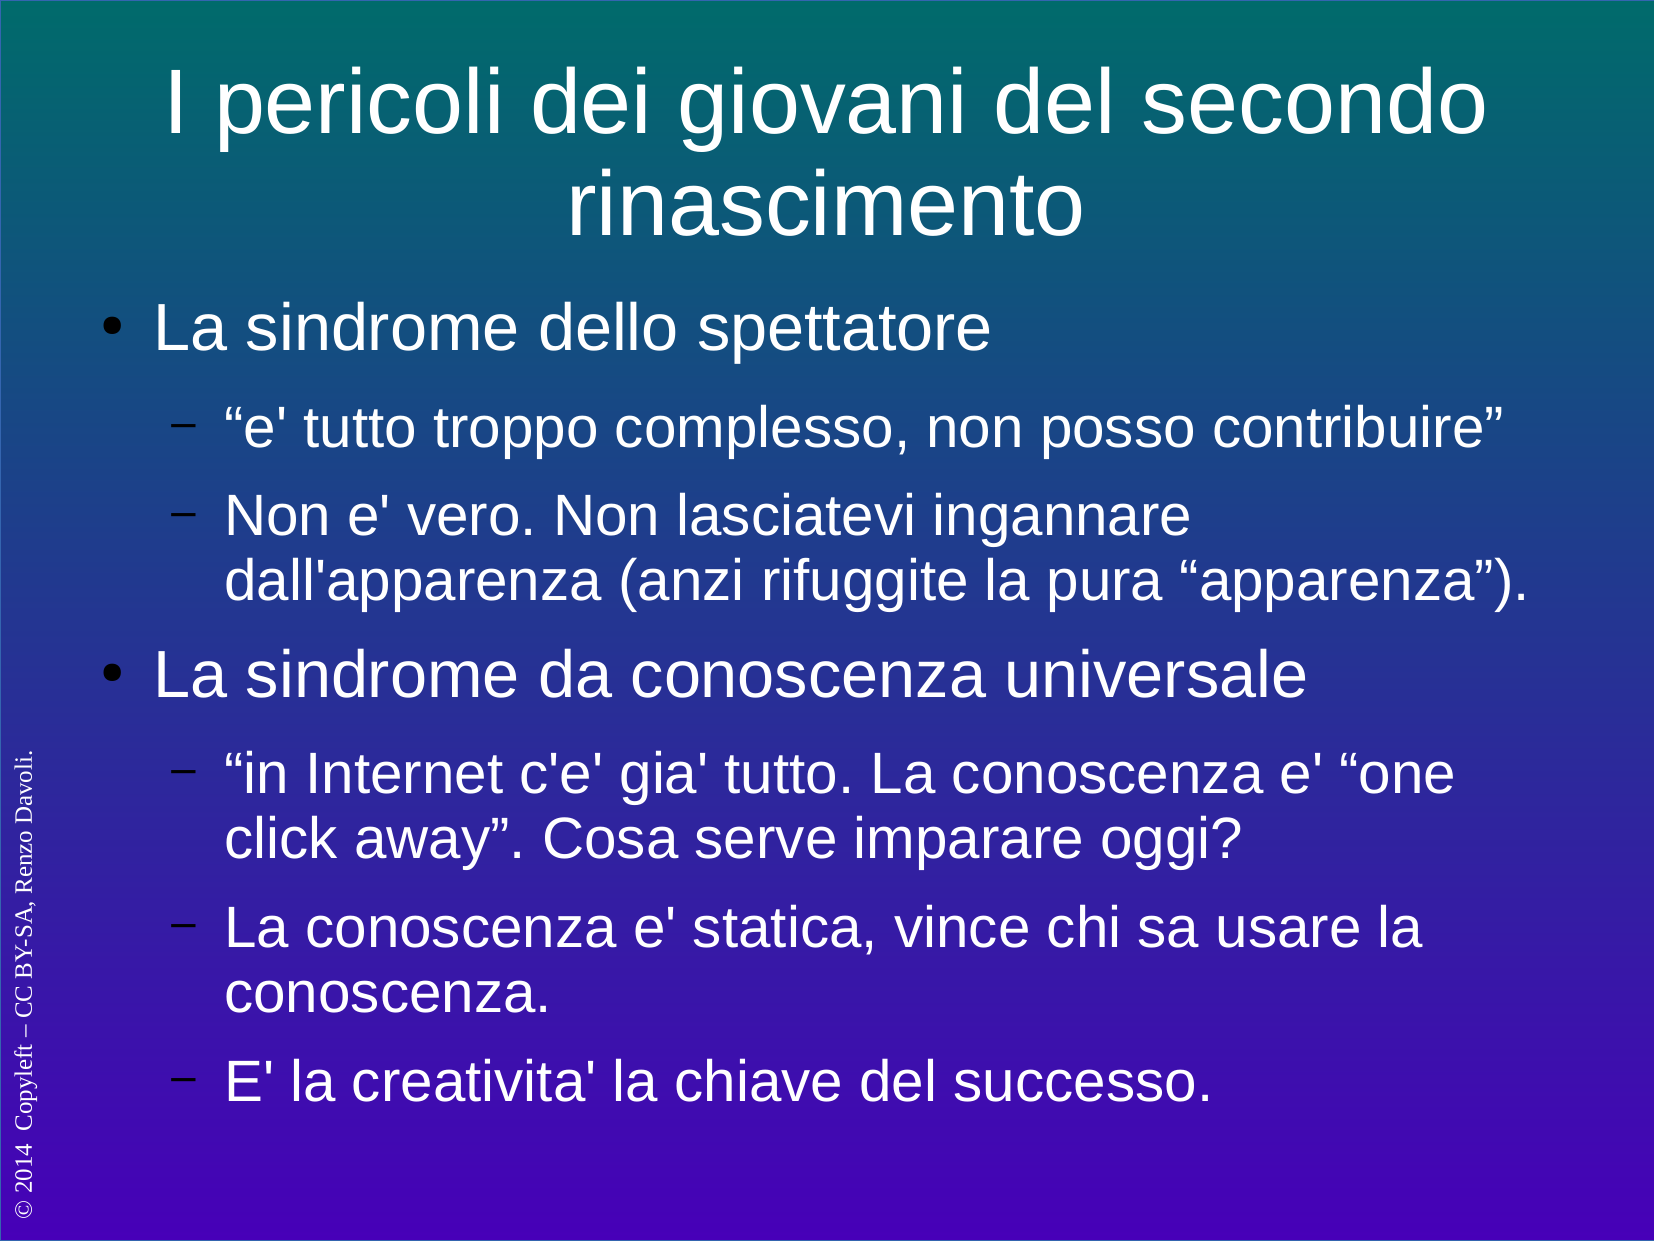

# I pericoli dei giovani del secondo rinascimento
La sindrome dello spettatore
“e' tutto troppo complesso, non posso contribuire”
Non e' vero. Non lasciatevi ingannare dall'apparenza (anzi rifuggite la pura “apparenza”).
La sindrome da conoscenza universale
“in Internet c'e' gia' tutto. La conoscenza e' “one click away”. Cosa serve imparare oggi?
La conoscenza e' statica, vince chi sa usare la conoscenza.
E' la creativita' la chiave del successo.